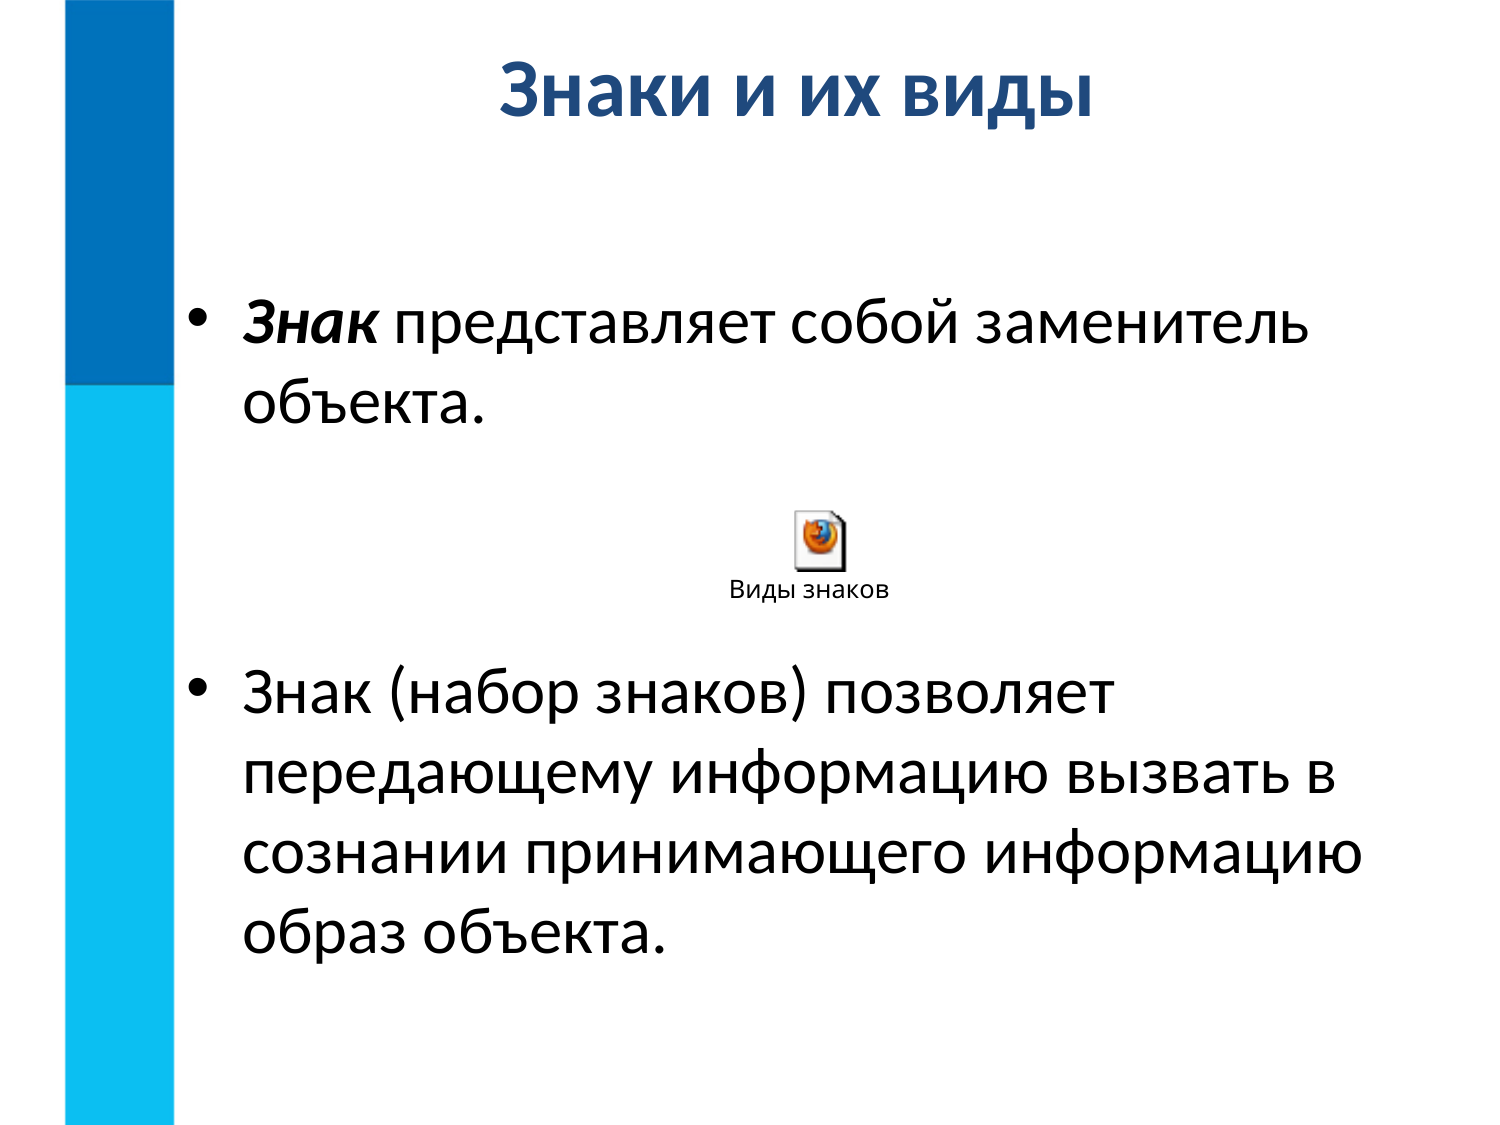

Знаки и их виды
Знак представляет собой заменитель объекта.
Знак (набор знаков) позволяет передающему информацию вызвать в сознании принимающего информацию образ объекта.
 Виды знаков